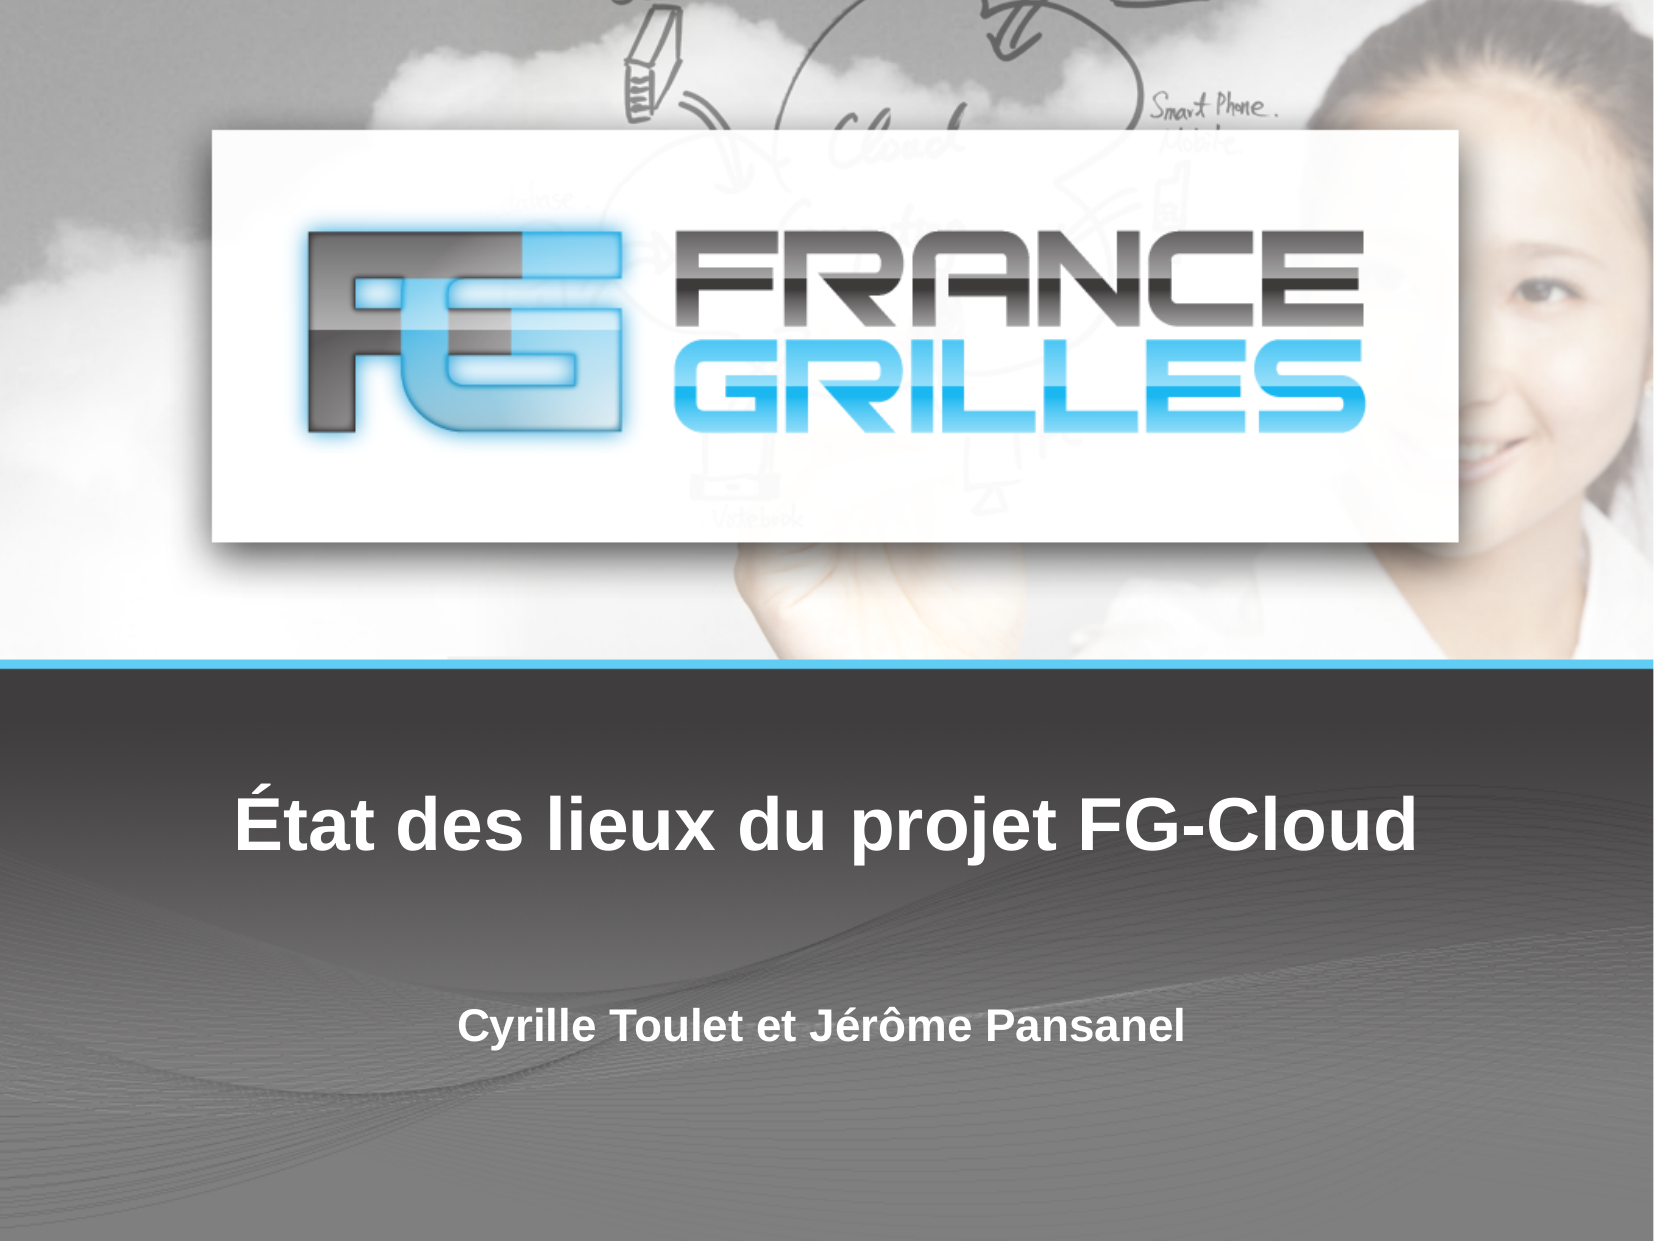

État des lieux du projet FG-Cloud
Cyrille Toulet et Jérôme Pansanel